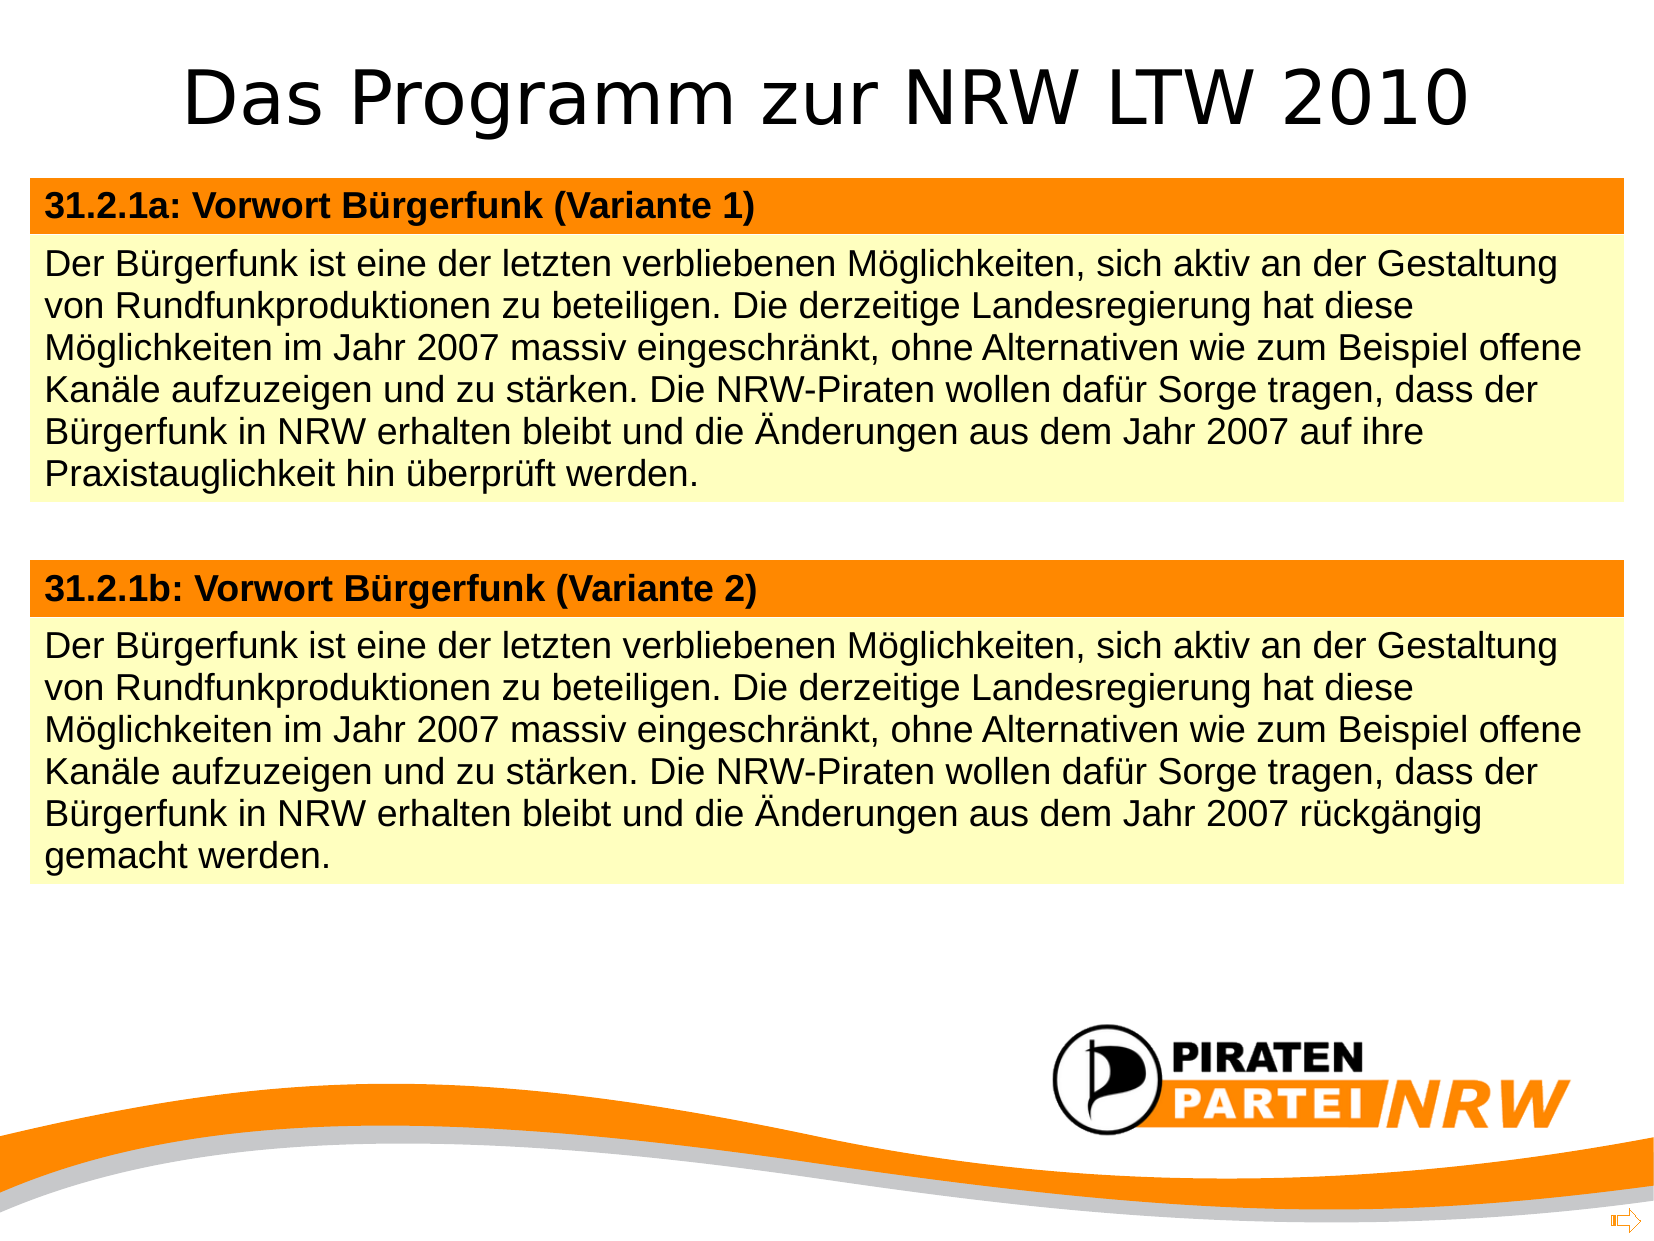

# Das Programm zur NRW LTW 2010
| 31.2.1a: Vorwort Bürgerfunk (Variante 1) |
| --- |
| Der Bürgerfunk ist eine der letzten verbliebenen Möglichkeiten, sich aktiv an der Gestaltung von Rundfunkproduktionen zu beteiligen. Die derzeitige Landesregierung hat diese Möglichkeiten im Jahr 2007 massiv eingeschränkt, ohne Alternativen wie zum Beispiel offene Kanäle aufzuzeigen und zu stärken. Die NRW-Piraten wollen dafür Sorge tragen, dass der Bürgerfunk in NRW erhalten bleibt und die Änderungen aus dem Jahr 2007 auf ihre Praxistauglichkeit hin überprüft werden. |
| |
| 31.2.1b: Vorwort Bürgerfunk (Variante 2) |
| Der Bürgerfunk ist eine der letzten verbliebenen Möglichkeiten, sich aktiv an der Gestaltung von Rundfunkproduktionen zu beteiligen. Die derzeitige Landesregierung hat diese Möglichkeiten im Jahr 2007 massiv eingeschränkt, ohne Alternativen wie zum Beispiel offene Kanäle aufzuzeigen und zu stärken. Die NRW-Piraten wollen dafür Sorge tragen, dass der Bürgerfunk in NRW erhalten bleibt und die Änderungen aus dem Jahr 2007 rückgängig gemacht werden. |